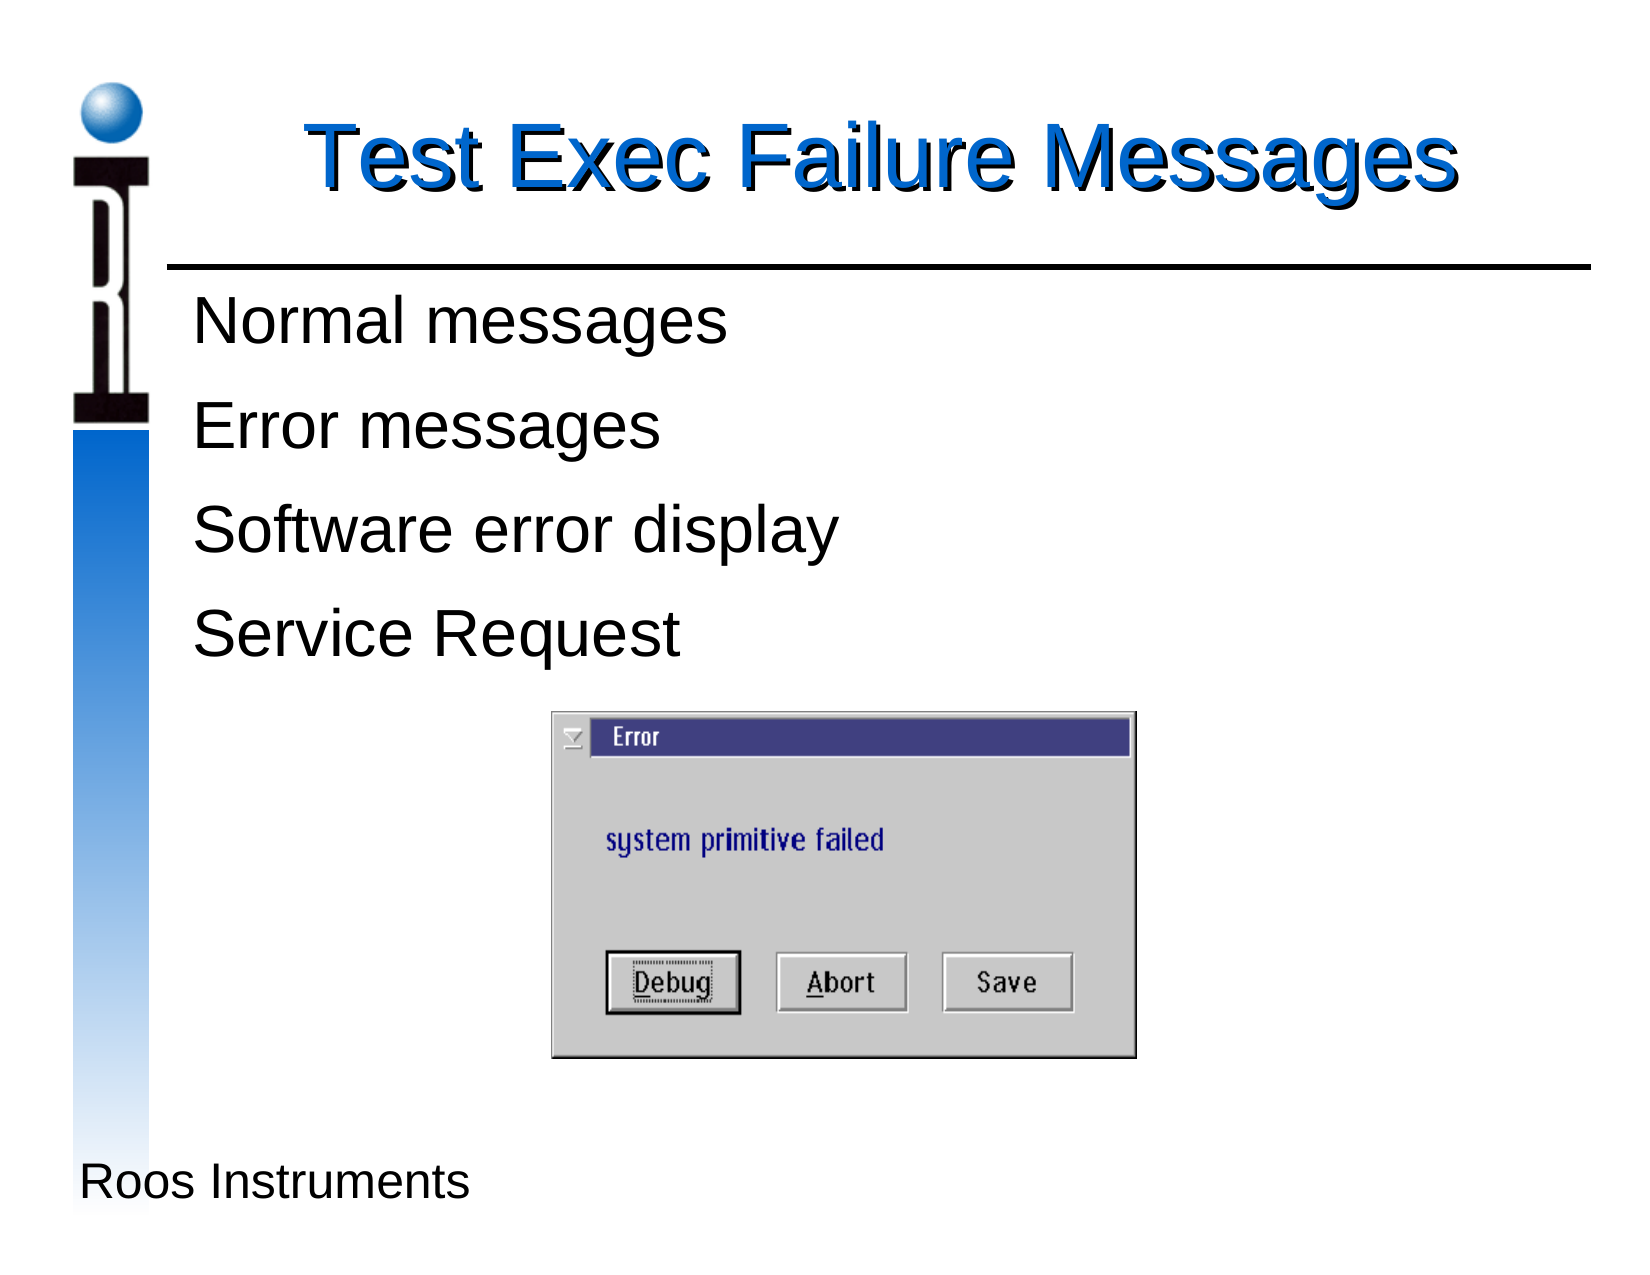

# Test Exec Failure Messages
Normal messages
Error messages
Software error display
Service Request